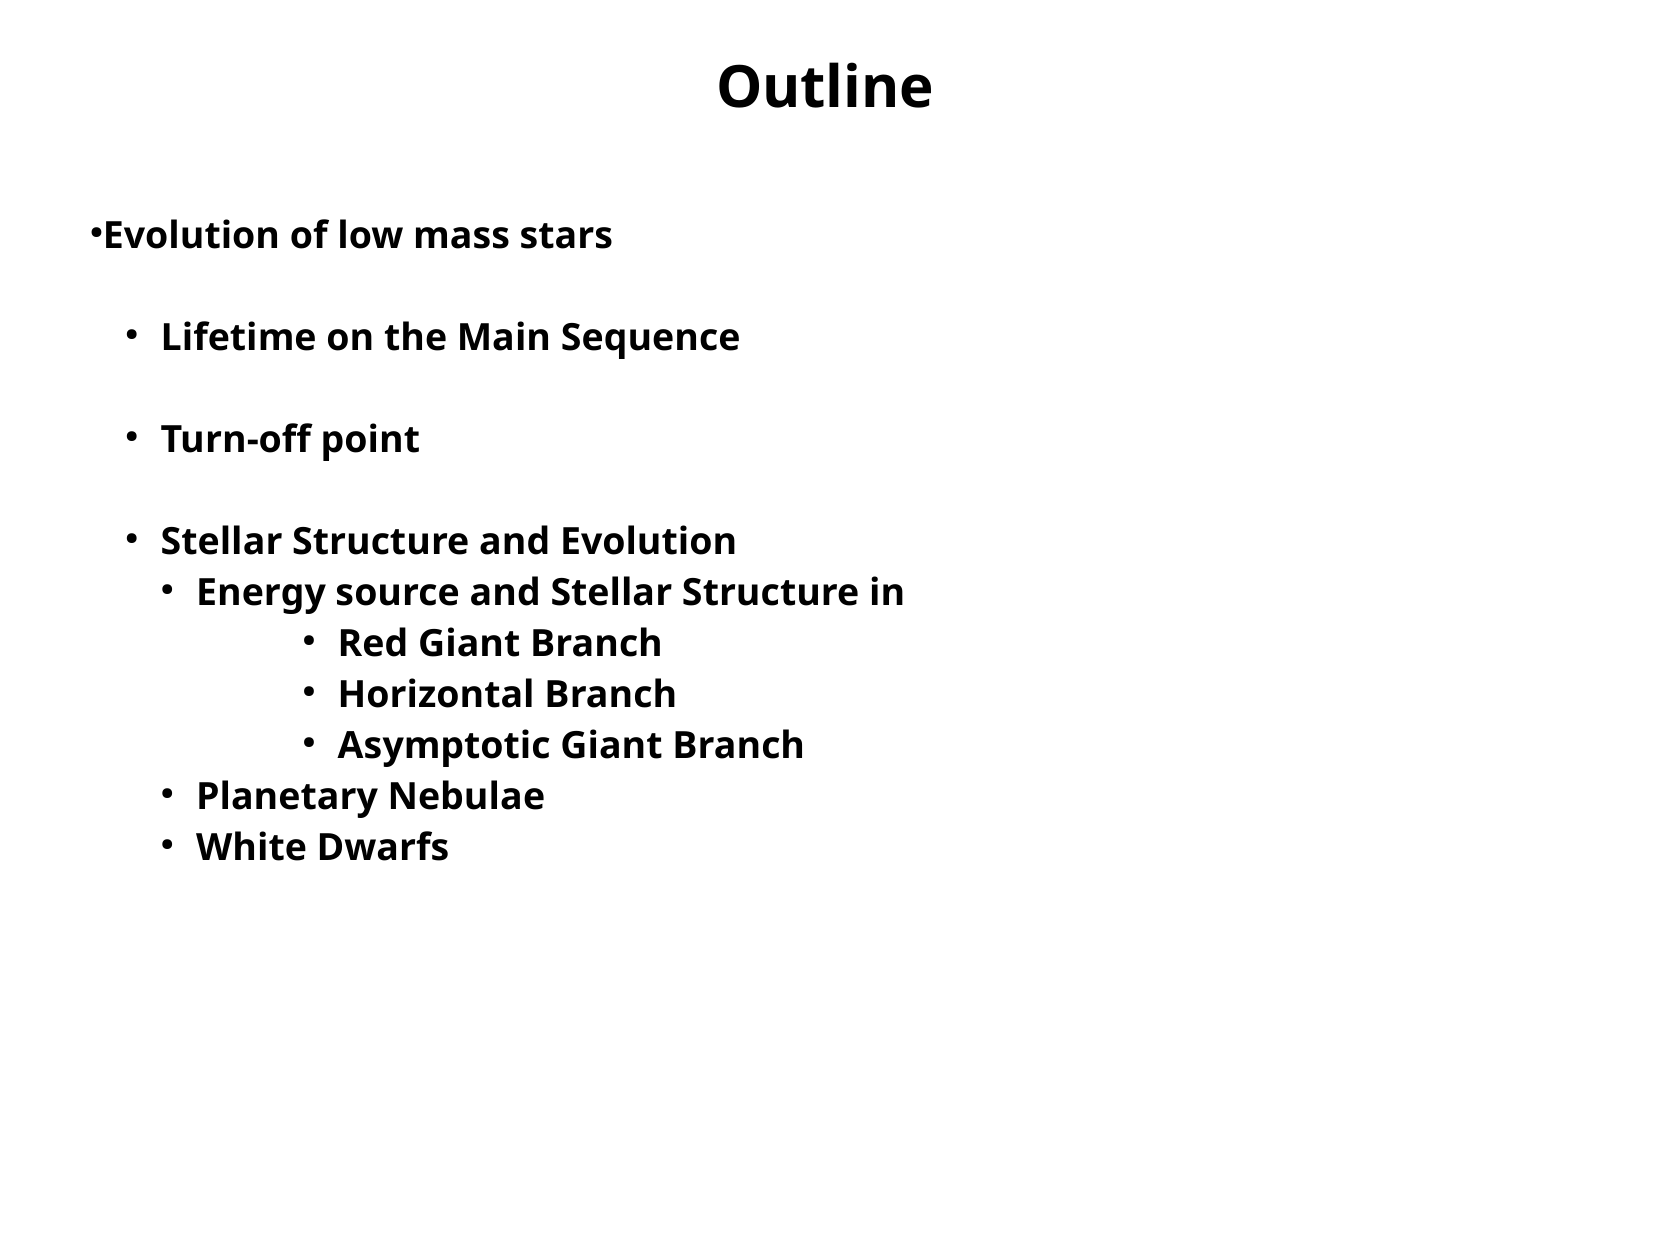

Outline
Evolution of low mass stars
Lifetime on the Main Sequence
Turn-off point
Stellar Structure and Evolution
Energy source and Stellar Structure in
Red Giant Branch
Horizontal Branch
Asymptotic Giant Branch
Planetary Nebulae
White Dwarfs